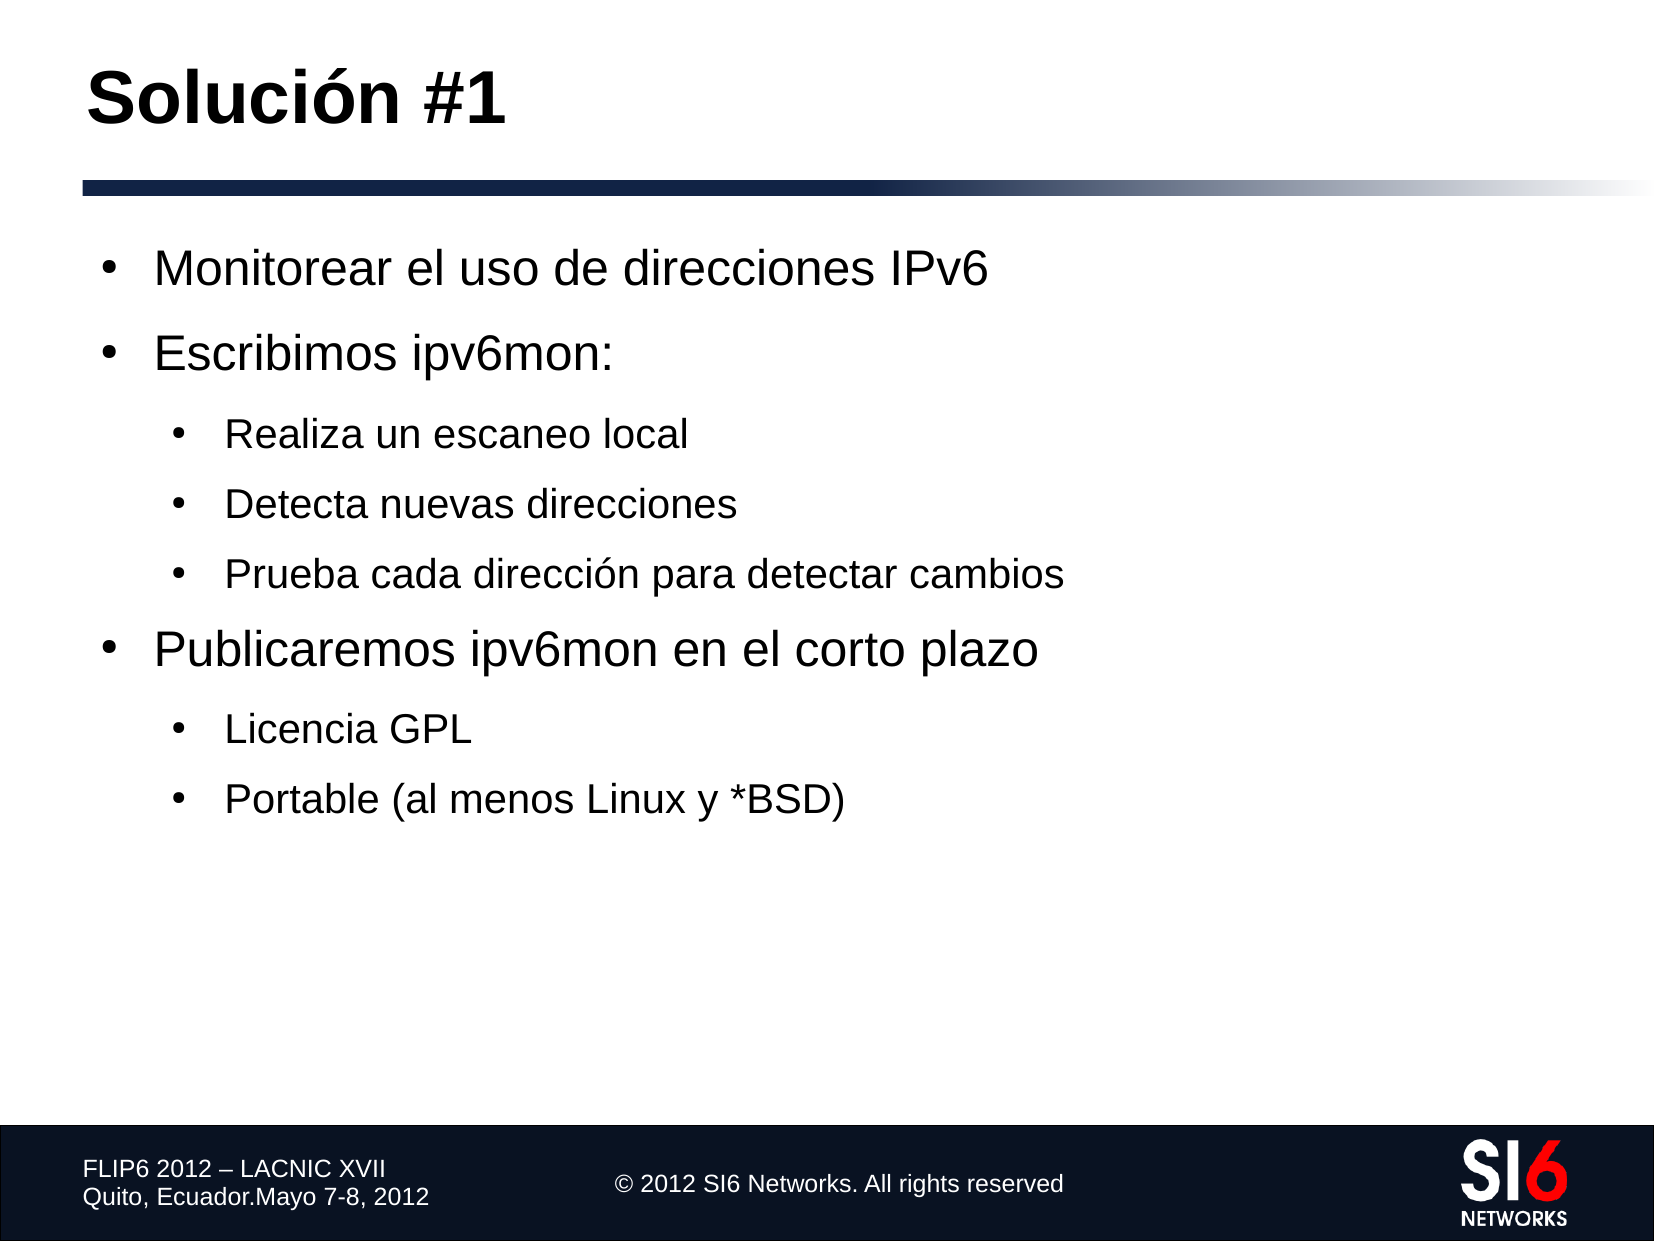

# Solución #1
Monitorear el uso de direcciones IPv6
Escribimos ipv6mon:
Realiza un escaneo local
Detecta nuevas direcciones
Prueba cada dirección para detectar cambios
Publicaremos ipv6mon en el corto plazo
Licencia GPL
Portable (al menos Linux y *BSD)